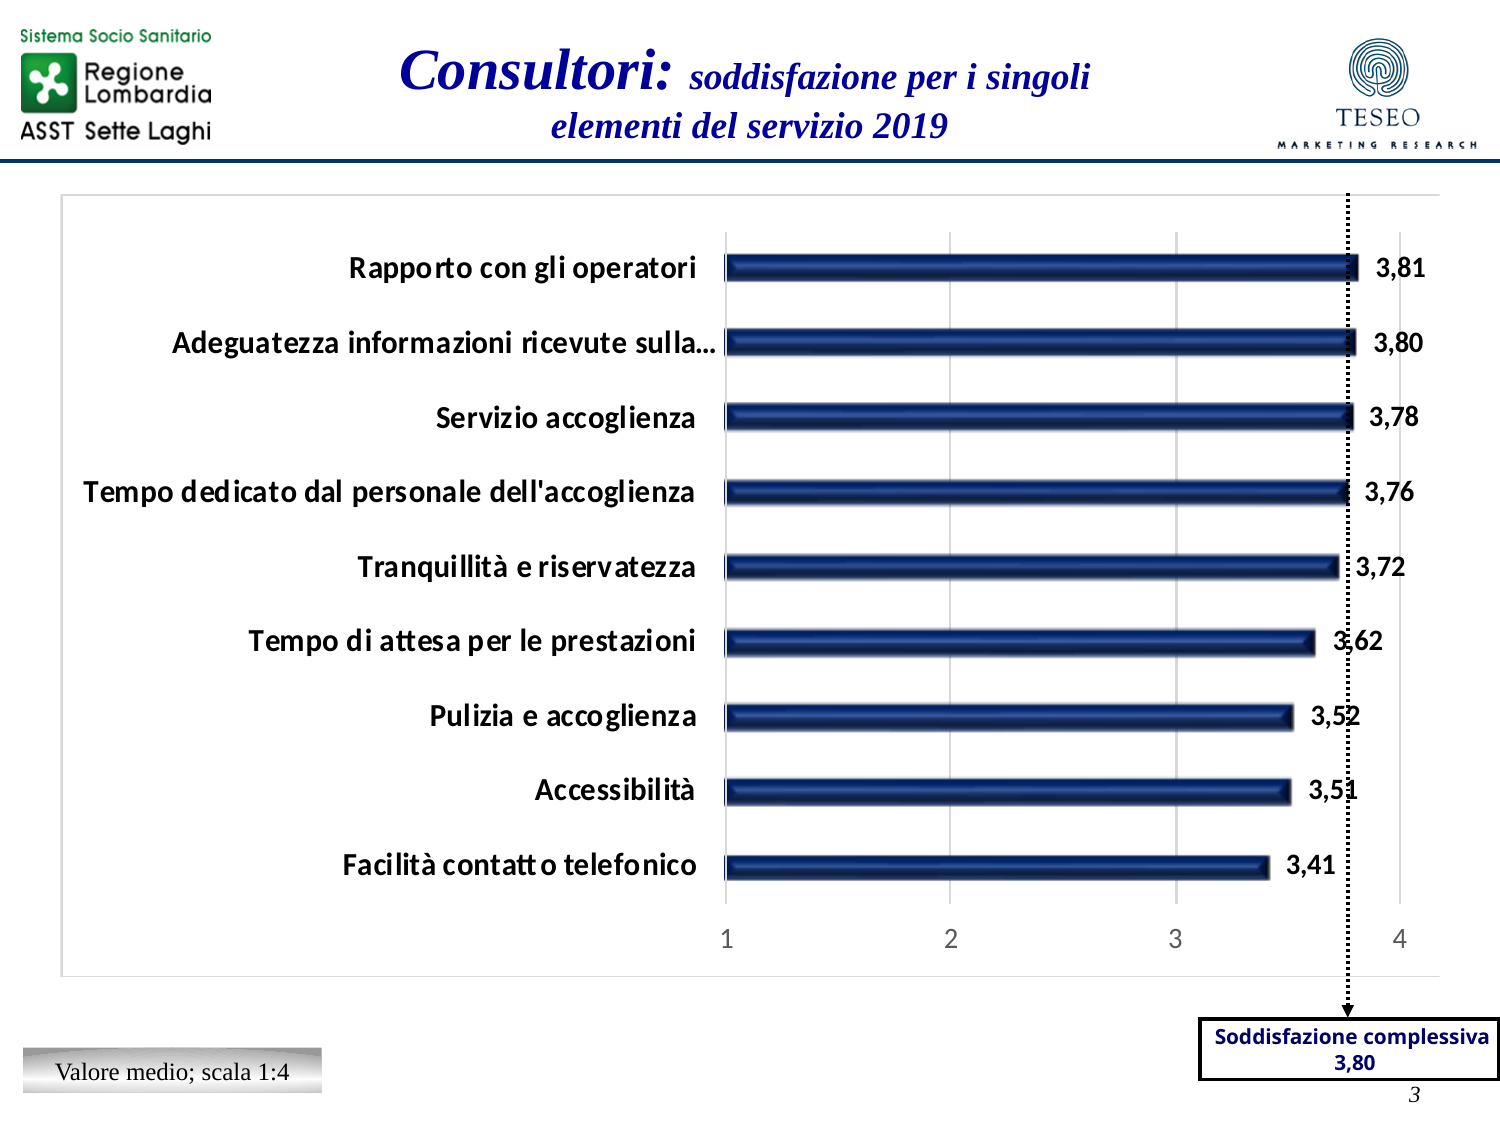

Consultori: soddisfazione per i singoli
elementi del servizio 2019
Soddisfazione complessiva
3,80
Valore medio; scala 1:4